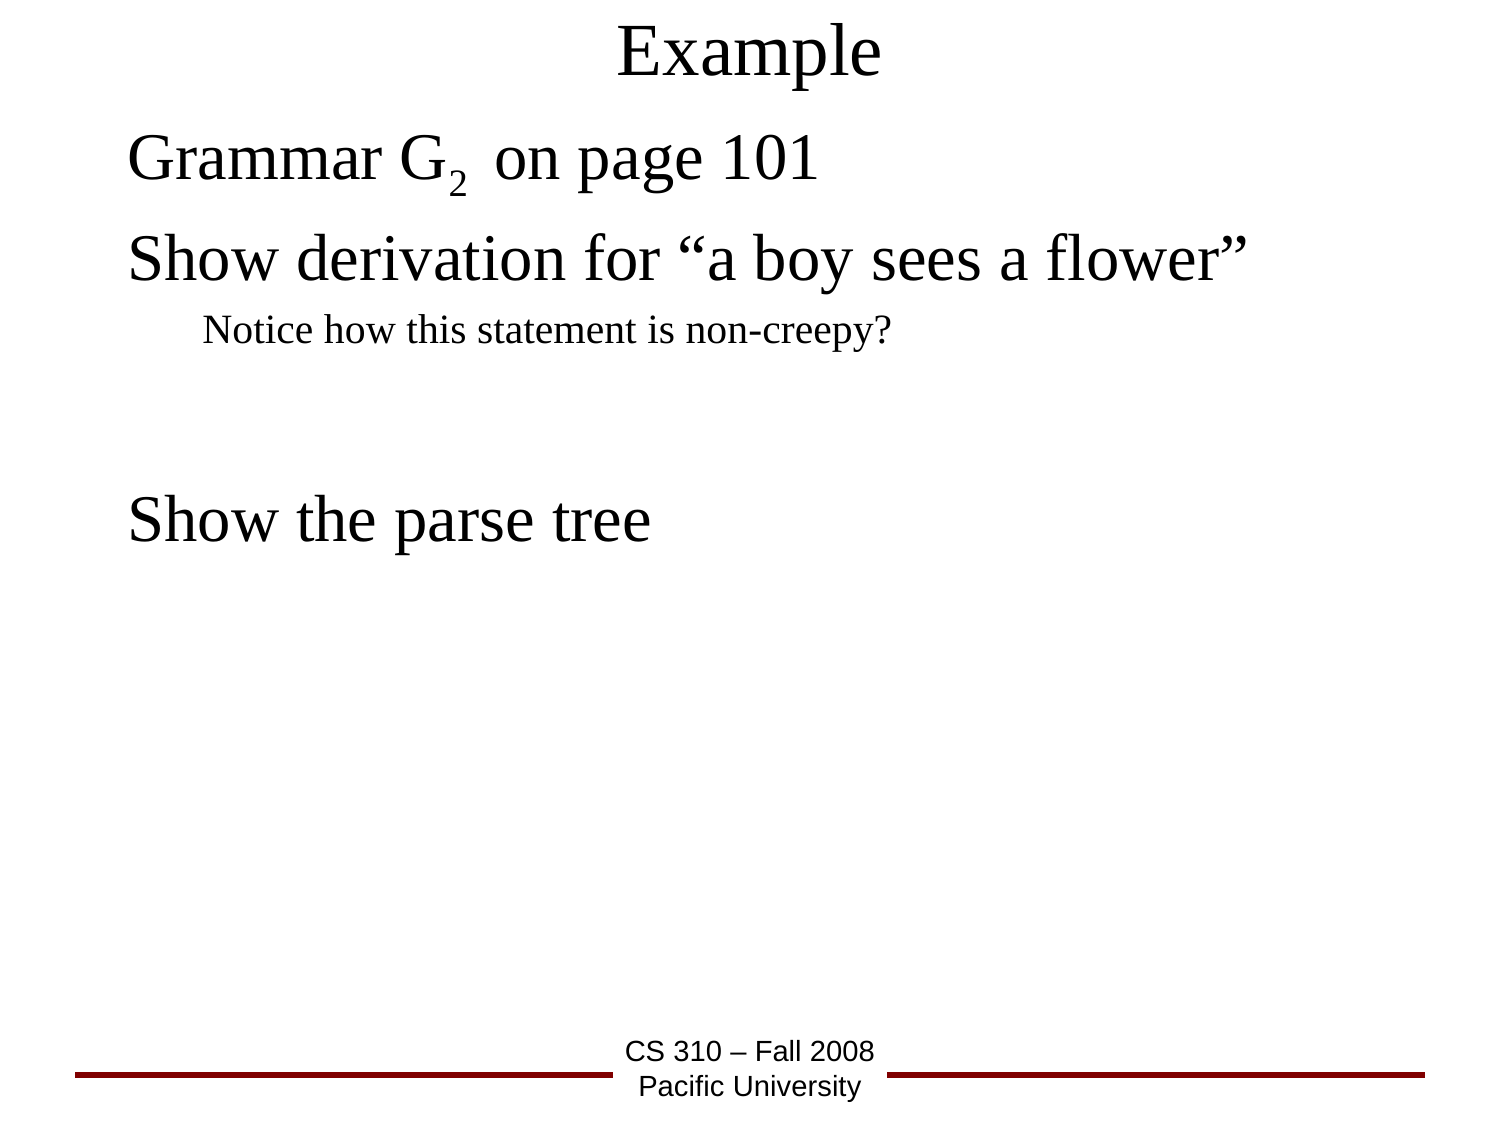

# Example
Grammar G2 on page 101
Show derivation for “a boy sees a flower”
Notice how this statement is non-creepy?
Show the parse tree